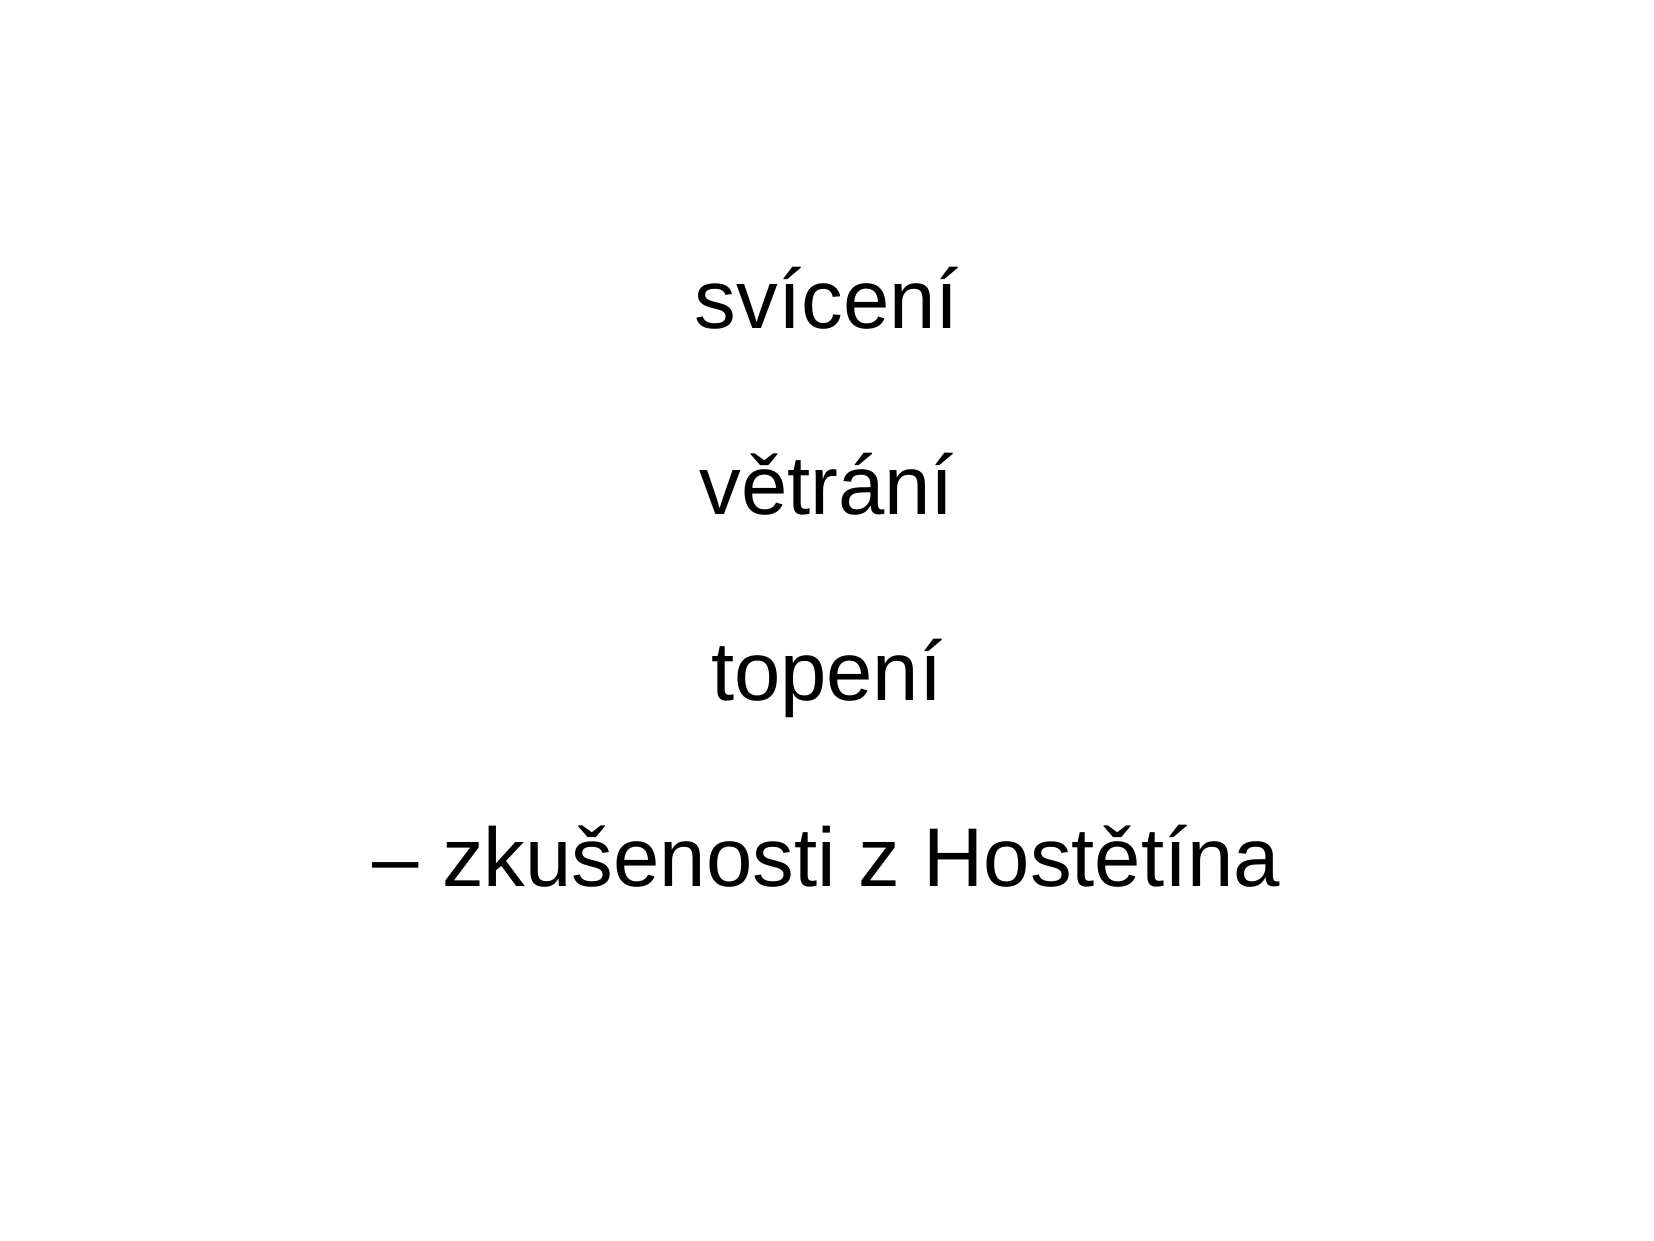

# svícení
větrání
topení
– zkušenosti z Hostětína